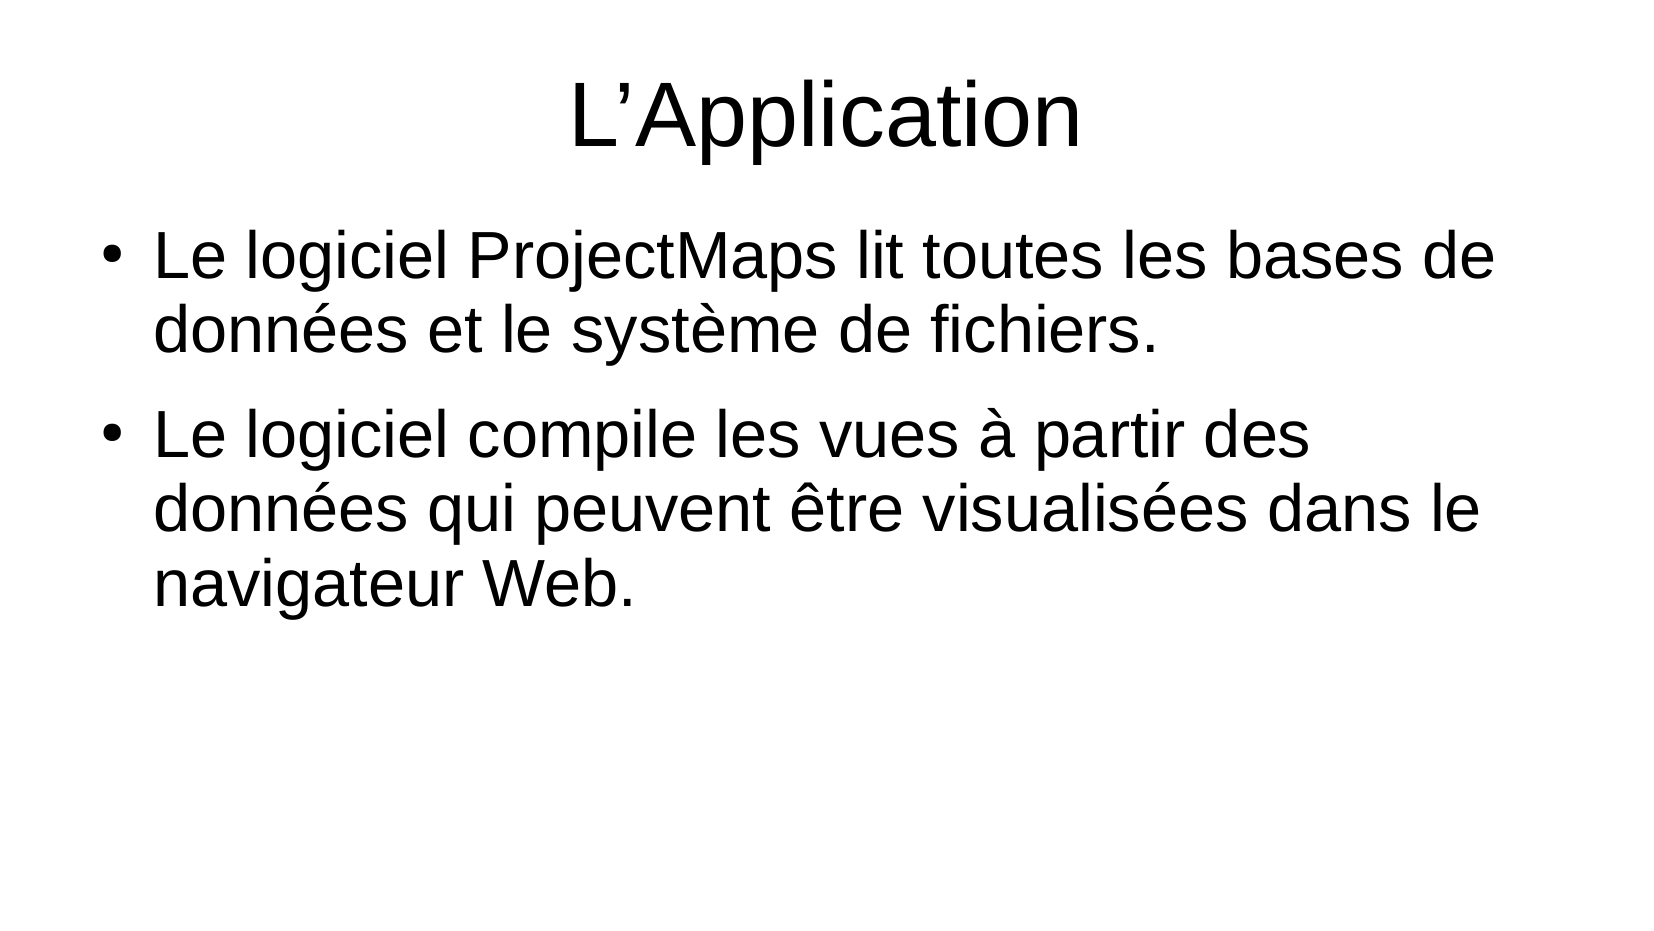

# L’Application
Le logiciel ProjectMaps lit toutes les bases de données et le système de fichiers.
Le logiciel compile les vues à partir des données qui peuvent être visualisées dans le navigateur Web.